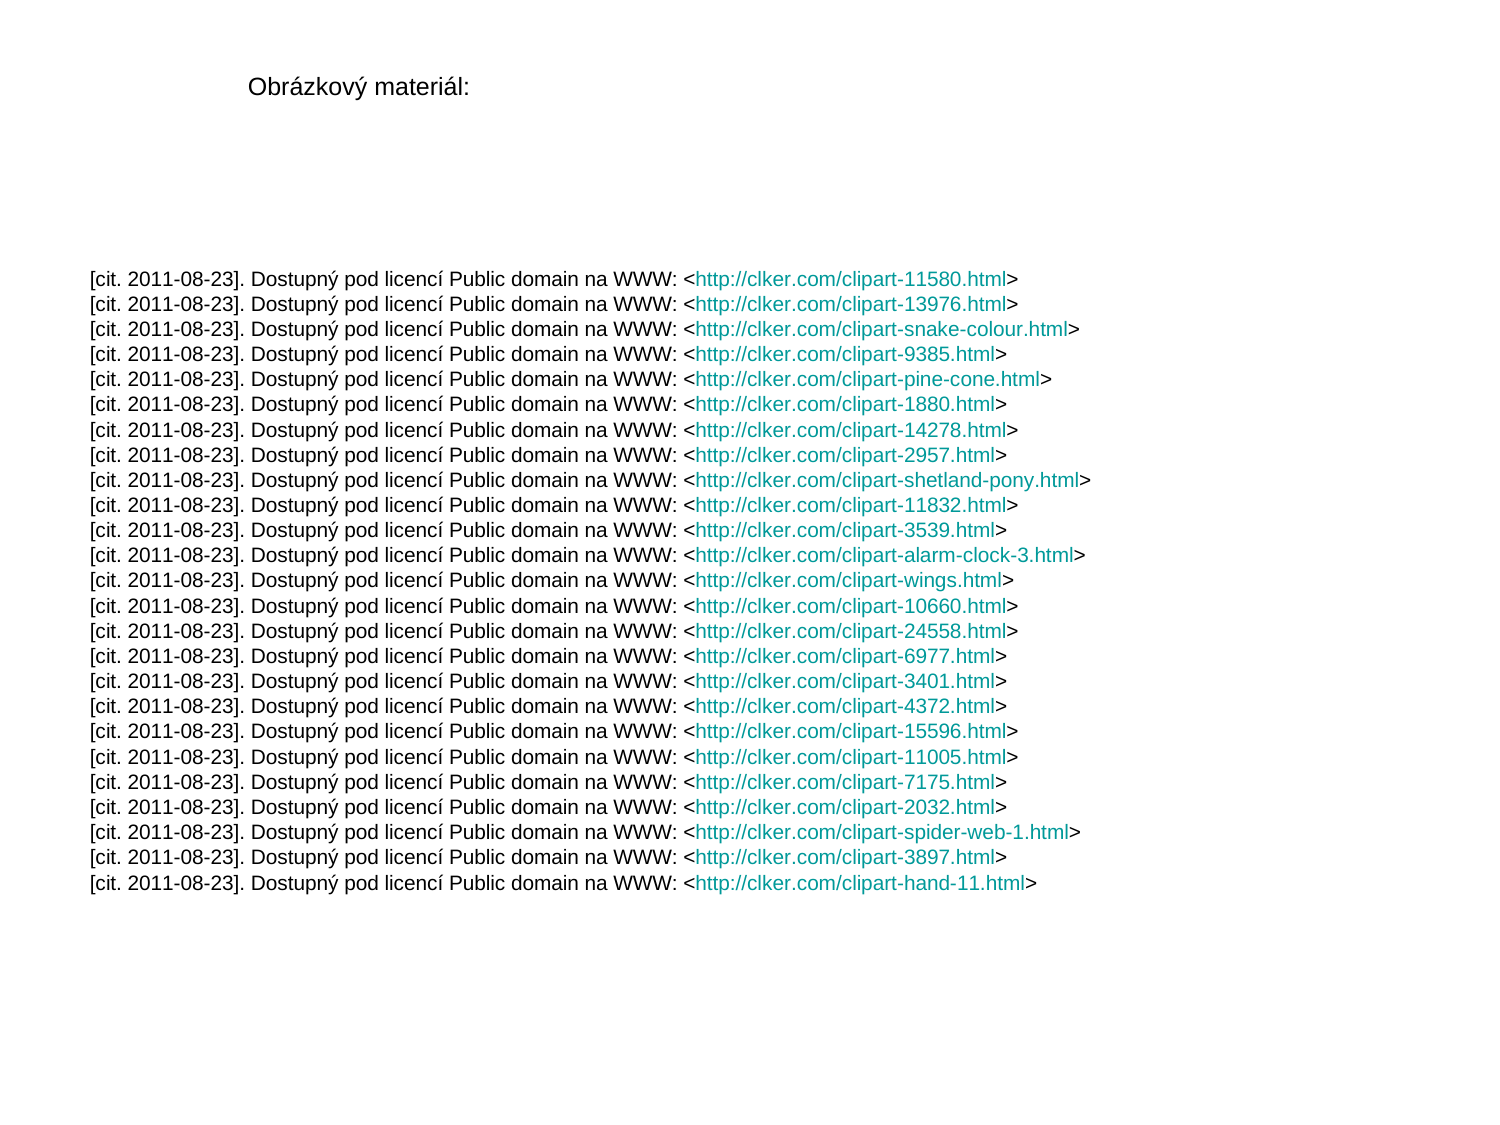

# Obrázkový materiál:
[cit. 2011-08-23]. Dostupný pod licencí Public domain na WWW: <http://clker.com/clipart-11580.html>
[cit. 2011-08-23]. Dostupný pod licencí Public domain na WWW: <http://clker.com/clipart-13976.html>
[cit. 2011-08-23]. Dostupný pod licencí Public domain na WWW: <http://clker.com/clipart-snake-colour.html>
[cit. 2011-08-23]. Dostupný pod licencí Public domain na WWW: <http://clker.com/clipart-9385.html>
[cit. 2011-08-23]. Dostupný pod licencí Public domain na WWW: <http://clker.com/clipart-pine-cone.html>
[cit. 2011-08-23]. Dostupný pod licencí Public domain na WWW: <http://clker.com/clipart-1880.html>
[cit. 2011-08-23]. Dostupný pod licencí Public domain na WWW: <http://clker.com/clipart-14278.html>
[cit. 2011-08-23]. Dostupný pod licencí Public domain na WWW: <http://clker.com/clipart-2957.html>
[cit. 2011-08-23]. Dostupný pod licencí Public domain na WWW: <http://clker.com/clipart-shetland-pony.html>
[cit. 2011-08-23]. Dostupný pod licencí Public domain na WWW: <http://clker.com/clipart-11832.html>
[cit. 2011-08-23]. Dostupný pod licencí Public domain na WWW: <http://clker.com/clipart-3539.html>
[cit. 2011-08-23]. Dostupný pod licencí Public domain na WWW: <http://clker.com/clipart-alarm-clock-3.html>
[cit. 2011-08-23]. Dostupný pod licencí Public domain na WWW: <http://clker.com/clipart-wings.html>
[cit. 2011-08-23]. Dostupný pod licencí Public domain na WWW: <http://clker.com/clipart-10660.html>
[cit. 2011-08-23]. Dostupný pod licencí Public domain na WWW: <http://clker.com/clipart-24558.html>
[cit. 2011-08-23]. Dostupný pod licencí Public domain na WWW: <http://clker.com/clipart-6977.html>
[cit. 2011-08-23]. Dostupný pod licencí Public domain na WWW: <http://clker.com/clipart-3401.html>
[cit. 2011-08-23]. Dostupný pod licencí Public domain na WWW: <http://clker.com/clipart-4372.html>
[cit. 2011-08-23]. Dostupný pod licencí Public domain na WWW: <http://clker.com/clipart-15596.html>
[cit. 2011-08-23]. Dostupný pod licencí Public domain na WWW: <http://clker.com/clipart-11005.html>
[cit. 2011-08-23]. Dostupný pod licencí Public domain na WWW: <http://clker.com/clipart-7175.html>
[cit. 2011-08-23]. Dostupný pod licencí Public domain na WWW: <http://clker.com/clipart-2032.html>
[cit. 2011-08-23]. Dostupný pod licencí Public domain na WWW: <http://clker.com/clipart-spider-web-1.html>
[cit. 2011-08-23]. Dostupný pod licencí Public domain na WWW: <http://clker.com/clipart-3897.html>
[cit. 2011-08-23]. Dostupný pod licencí Public domain na WWW: <http://clker.com/clipart-hand-11.html>